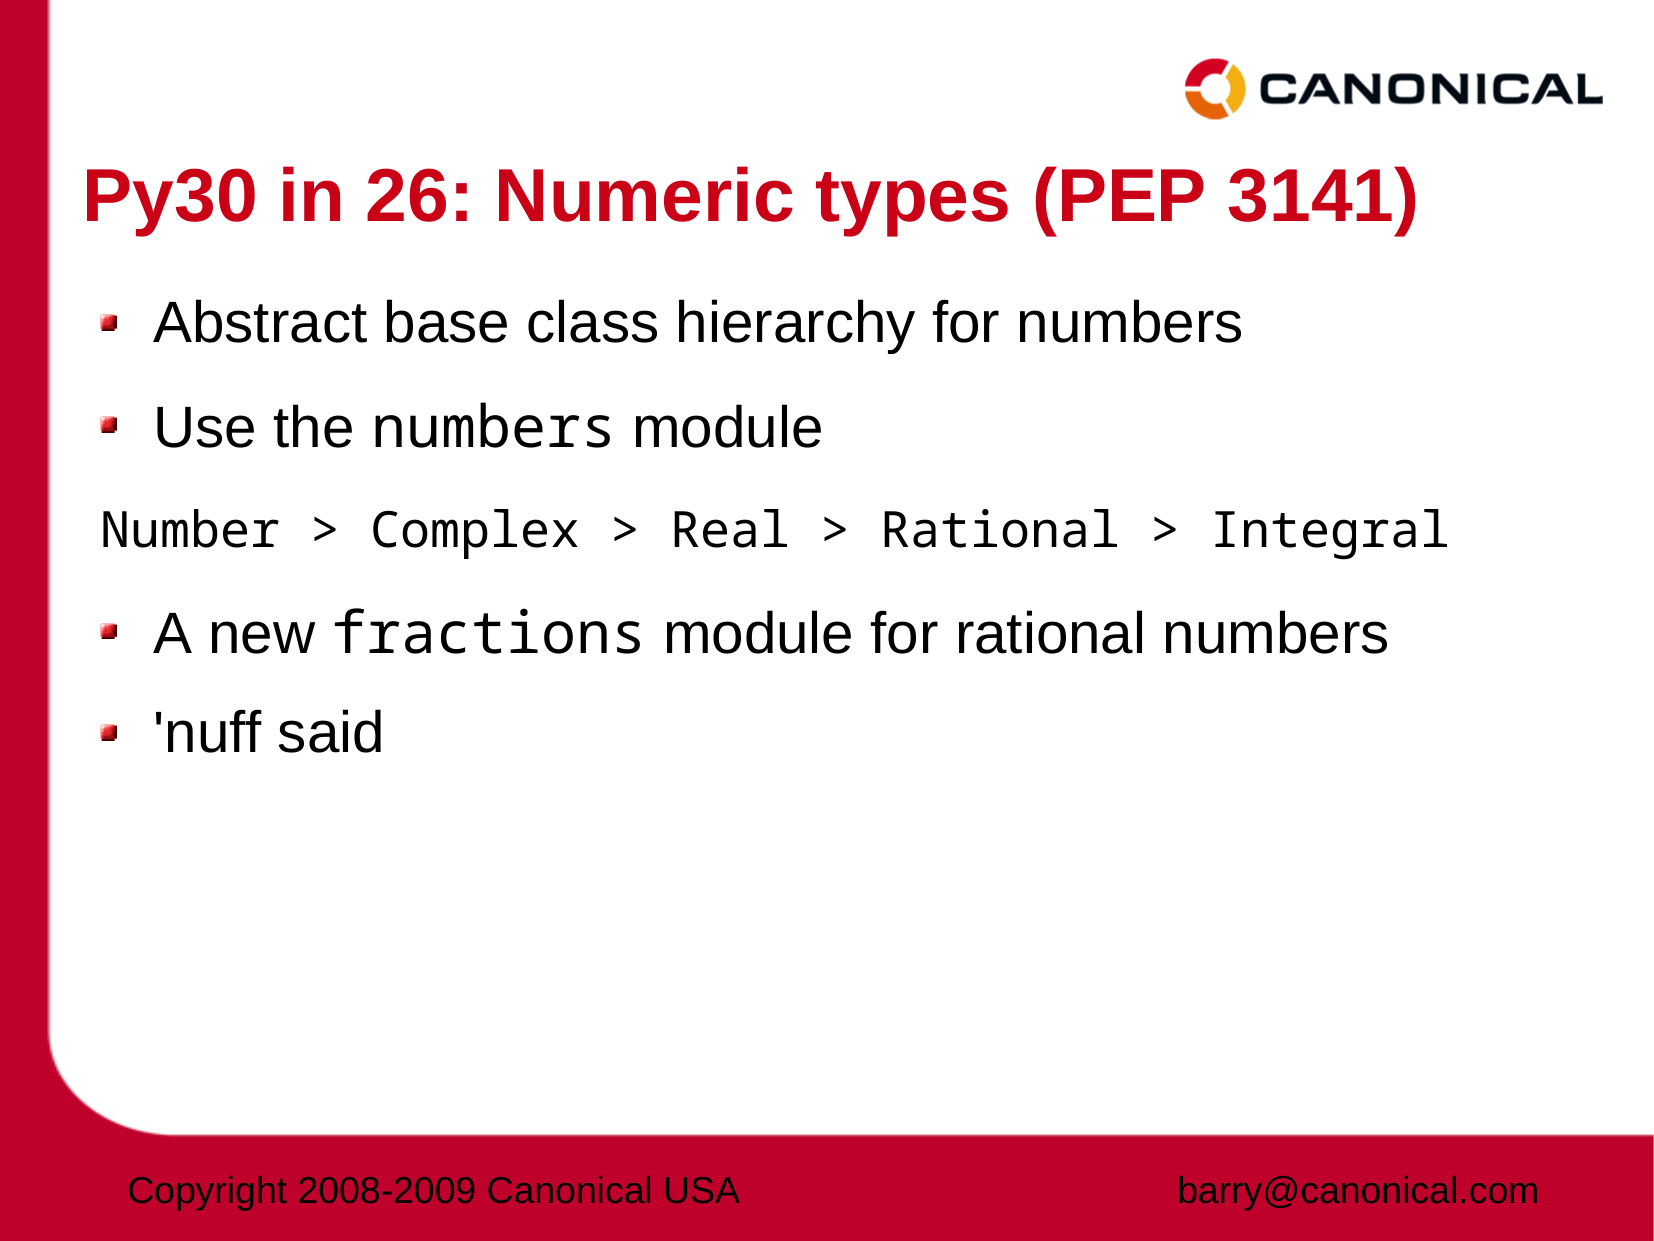

# Py30 in 26: Numeric types (PEP 3141)
Abstract base class hierarchy for numbers
Use the numbers module
Number > Complex > Real > Rational > Integral
A new fractions module for rational numbers
'nuff said